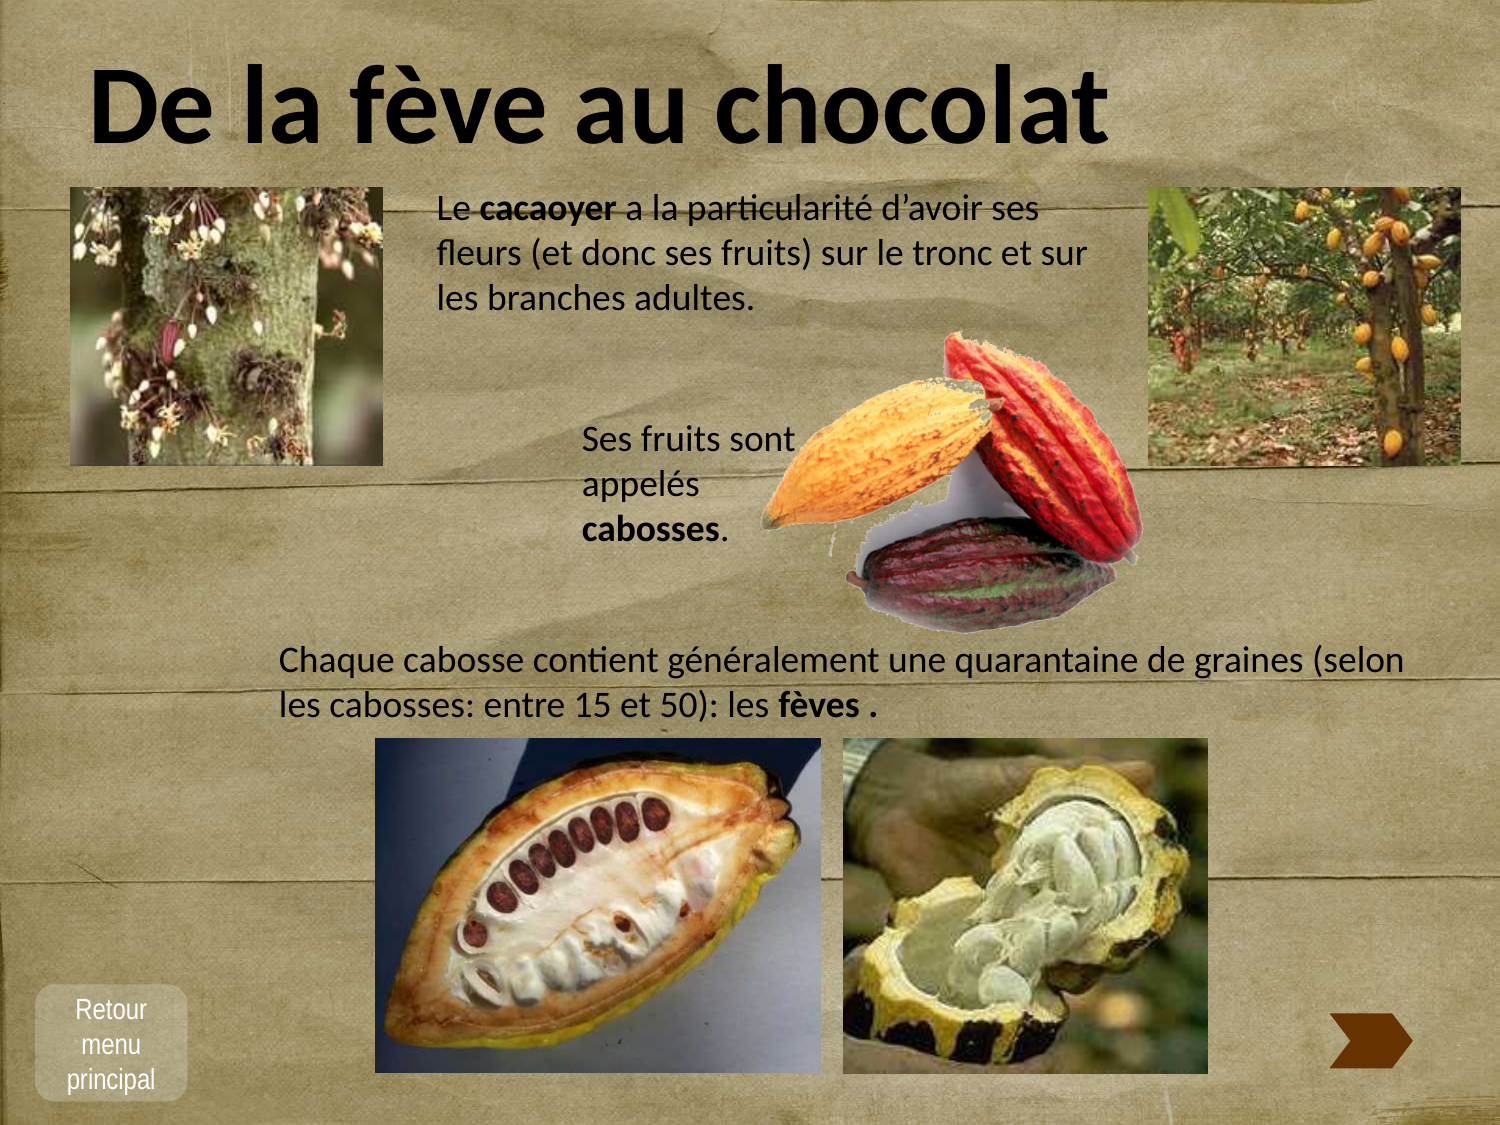

De la fève au chocolat
#
Le cacaoyer a la particularité d’avoir ses fleurs (et donc ses fruits) sur le tronc et sur les branches adultes.
Ses fruits sont appelés cabosses.
Chaque cabosse contient généralement une quarantaine de graines (selon les cabosses: entre 15 et 50): les fèves .
Retour menu
principal